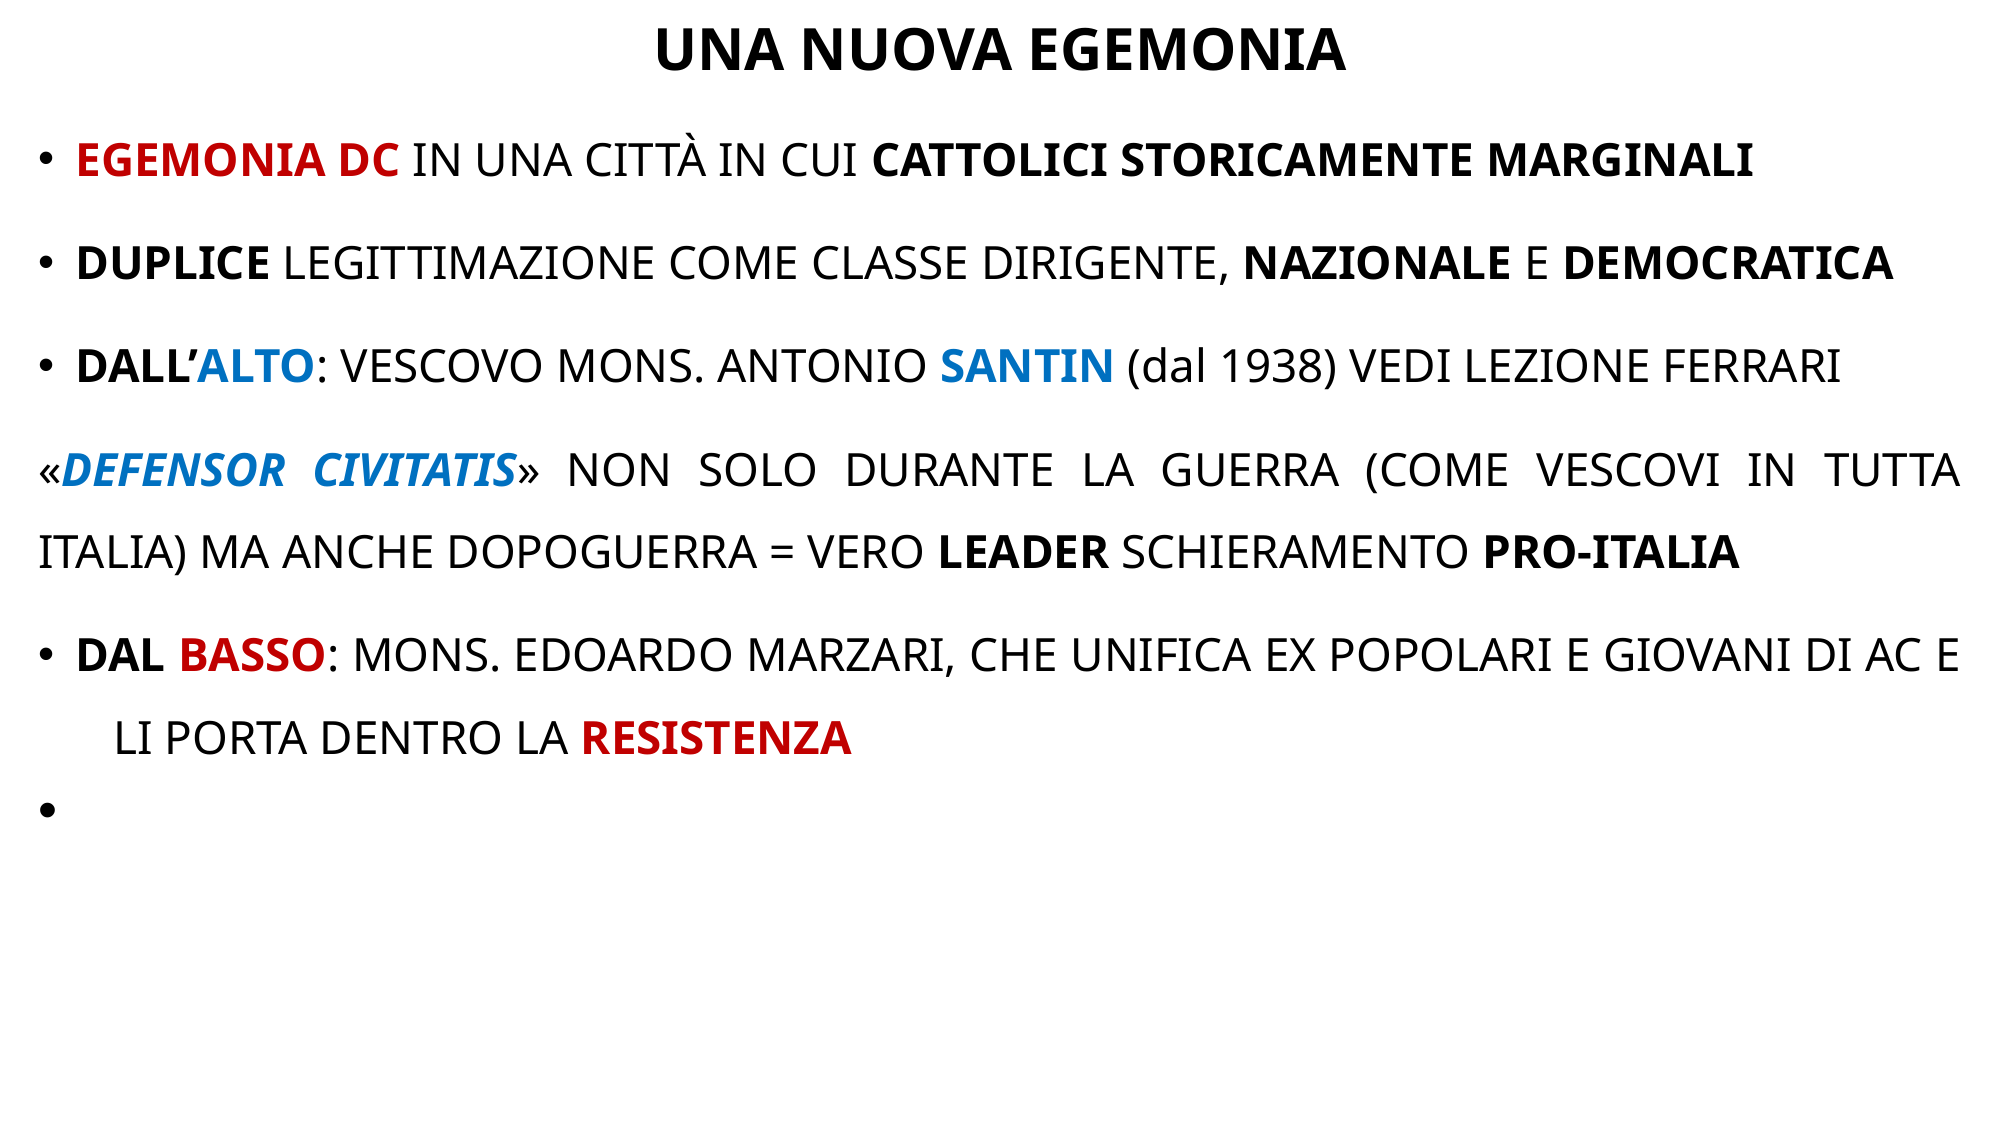

# UNA NUOVA EGEMONIA
EGEMONIA DC IN UNA CITTÀ IN CUI CATTOLICI STORICAMENTE MARGINALI
DUPLICE LEGITTIMAZIONE COME CLASSE DIRIGENTE, NAZIONALE E DEMOCRATICA
DALL’ALTO: VESCOVO MONS. ANTONIO SANTIN (dal 1938) VEDI LEZIONE FERRARI
«DEFENSOR CIVITATIS» NON SOLO DURANTE LA GUERRA (COME VESCOVI IN TUTTA ITALIA) MA ANCHE DOPOGUERRA = VERO LEADER SCHIERAMENTO PRO-ITALIA
DAL BASSO: MONS. EDOARDO MARZARI, CHE UNIFICA EX POPOLARI E GIOVANI DI AC E LI PORTA DENTRO LA RESISTENZA